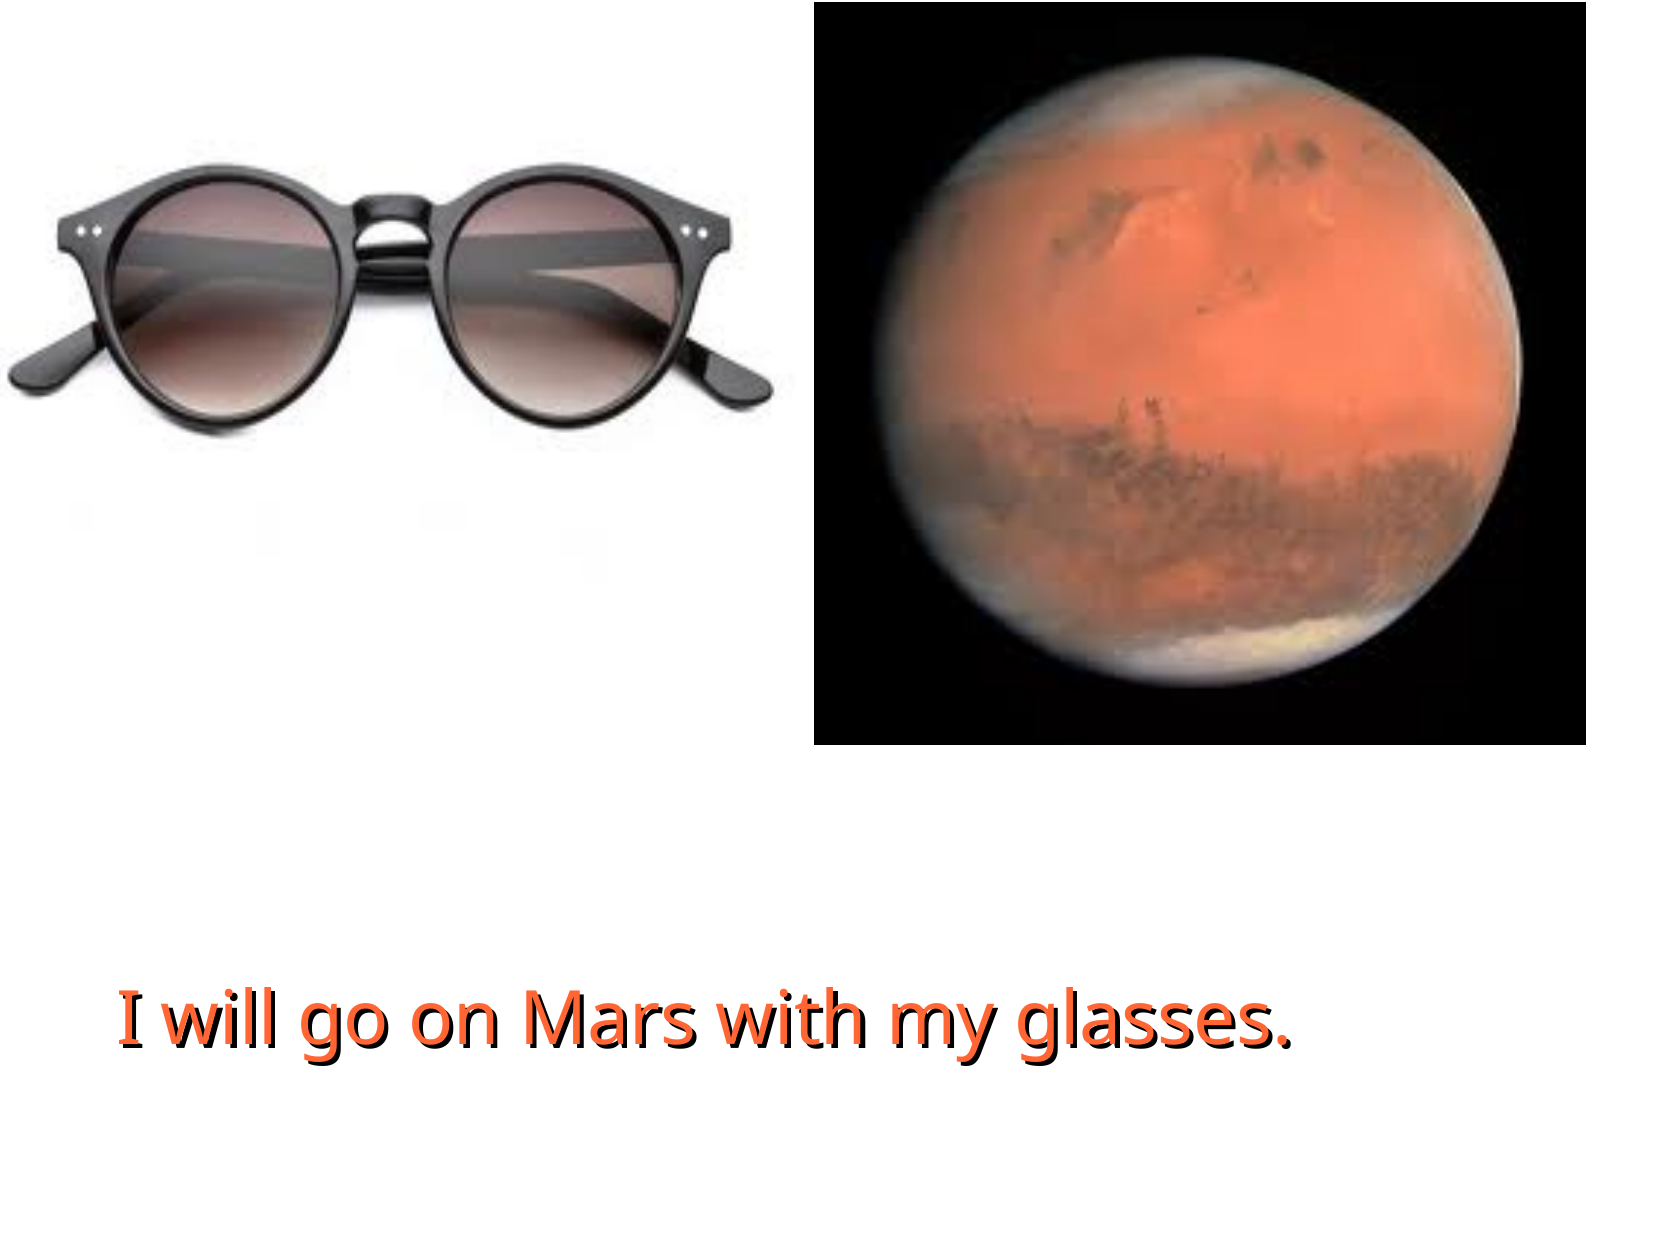

I will go on Mars with my glasses.